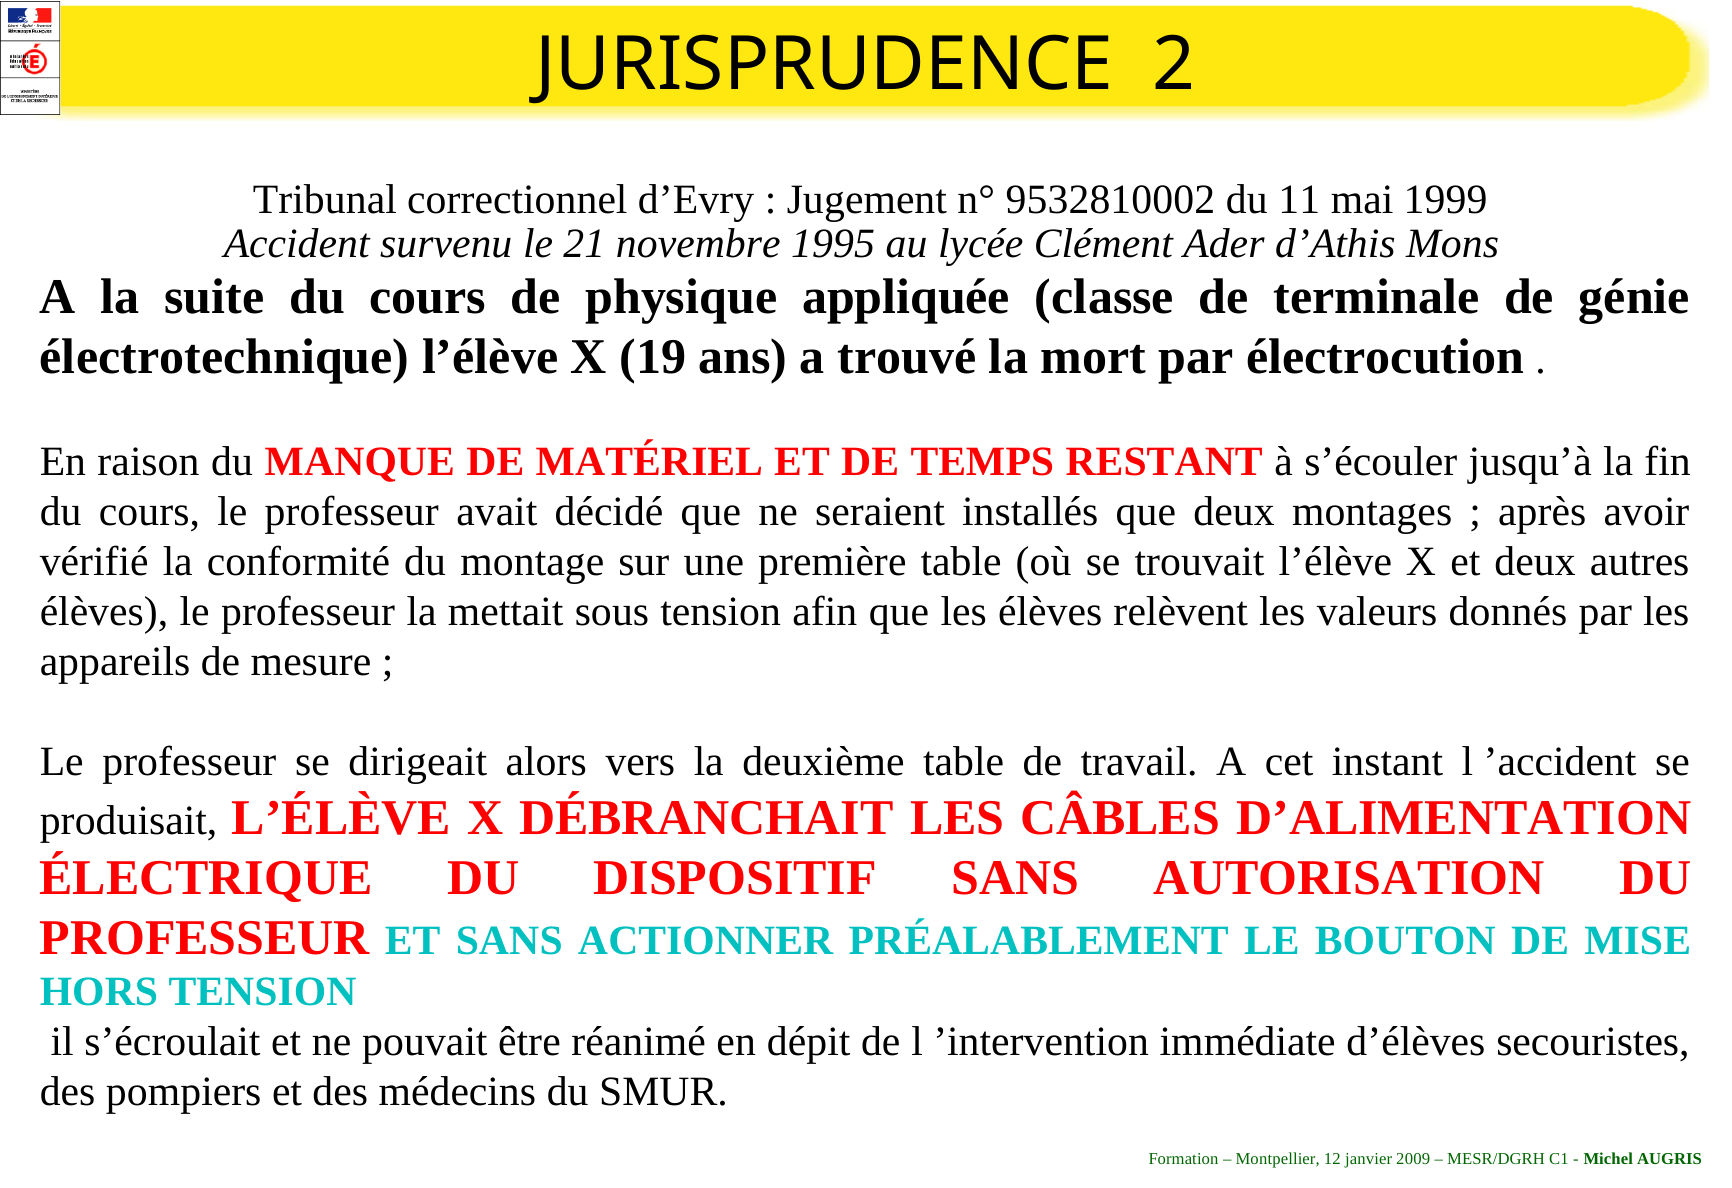

JURISPRUDENCE 2
Tribunal correctionnel d’Evry : Jugement n° 9532810002 du 11 mai 1999
Accident survenu le 21 novembre 1995 au lycée Clément Ader d’Athis Mons
A la suite du cours de physique appliquée (classe de terminale de génie électrotechnique) l’élève X (19 ans) a trouvé la mort par électrocution .
En raison du MANQUE DE MATÉRIEL ET DE TEMPS RESTANT à s’écouler jusqu’à la fin du cours, le professeur avait décidé que ne seraient installés que deux montages ; après avoir vérifié la conformité du montage sur une première table (où se trouvait l’élève X et deux autres élèves), le professeur la mettait sous tension afin que les élèves relèvent les valeurs donnés par les appareils de mesure ;
Le professeur se dirigeait alors vers la deuxième table de travail. A cet instant l ’accident se produisait, L’ÉLÈVE X DÉBRANCHAIT LES CÂBLES D’ALIMENTATION ÉLECTRIQUE DU DISPOSITIF SANS AUTORISATION DU PROFESSEUR ET SANS ACTIONNER PRÉALABLEMENT LE BOUTON DE MISE HORS TENSION
 il s’écroulait et ne pouvait être réanimé en dépit de l ’intervention immédiate d’élèves secouristes, des pompiers et des médecins du SMUR.